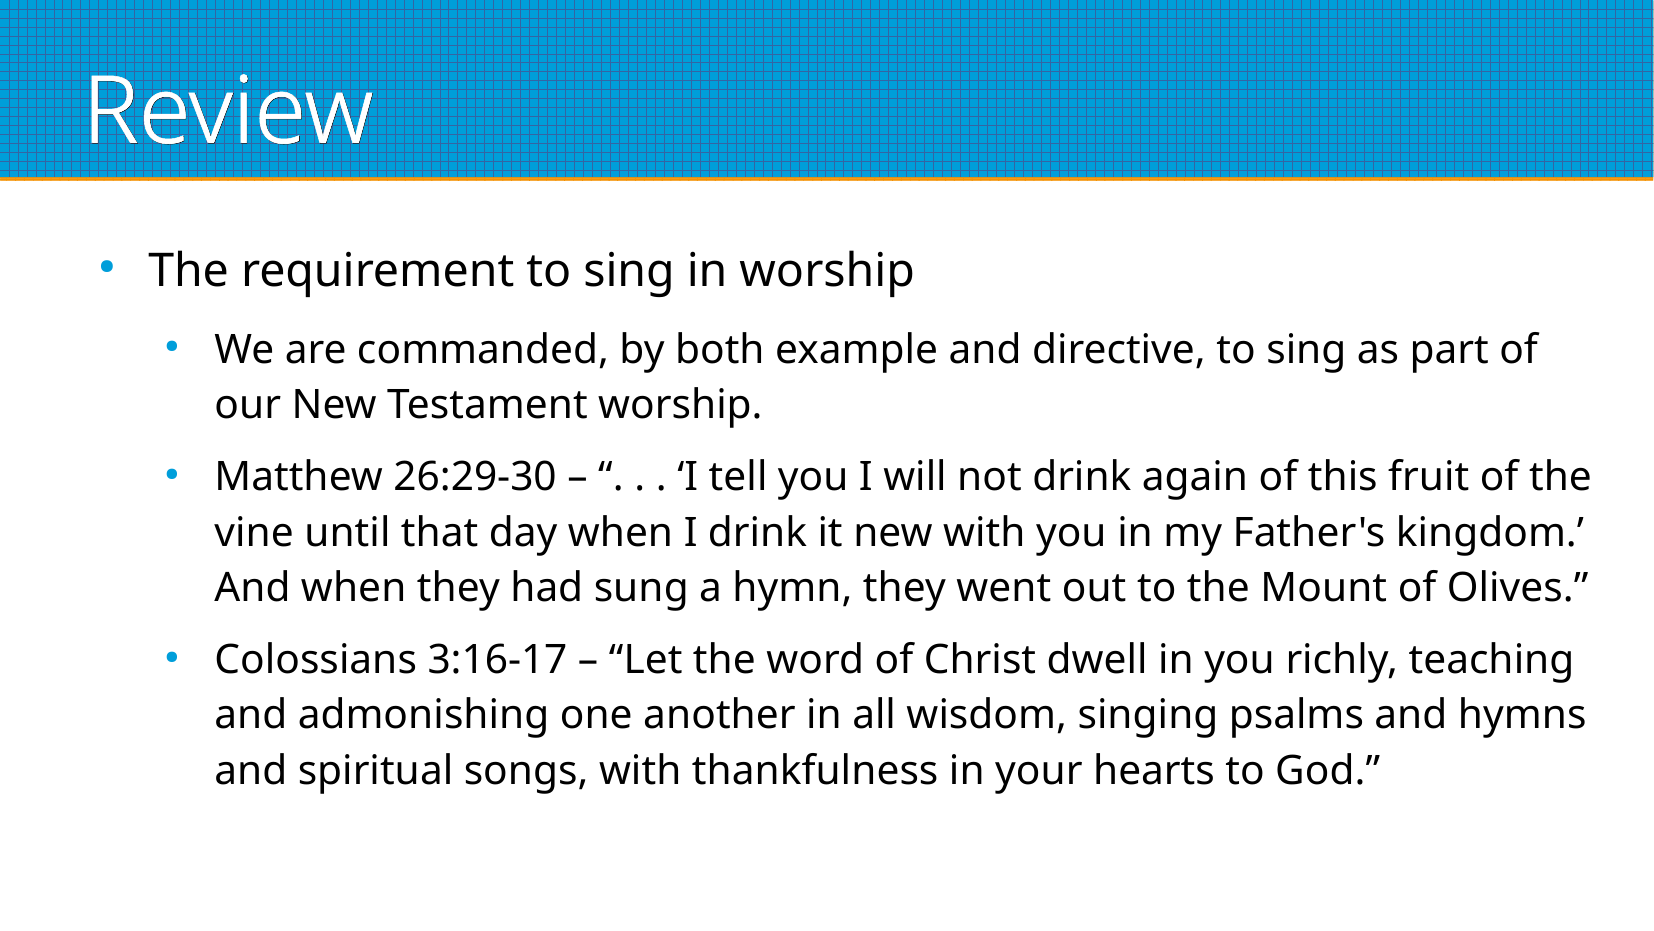

# Review
The requirement to sing in worship
We are commanded, by both example and directive, to sing as part of our New Testament worship.
Matthew 26:29-30 – “. . . ‘I tell you I will not drink again of this fruit of the vine until that day when I drink it new with you in my Father's kingdom.’ And when they had sung a hymn, they went out to the Mount of Olives.”
Colossians 3:16-17 – “Let the word of Christ dwell in you richly, teaching and admonishing one another in all wisdom, singing psalms and hymns and spiritual songs, with thankfulness in your hearts to God.”